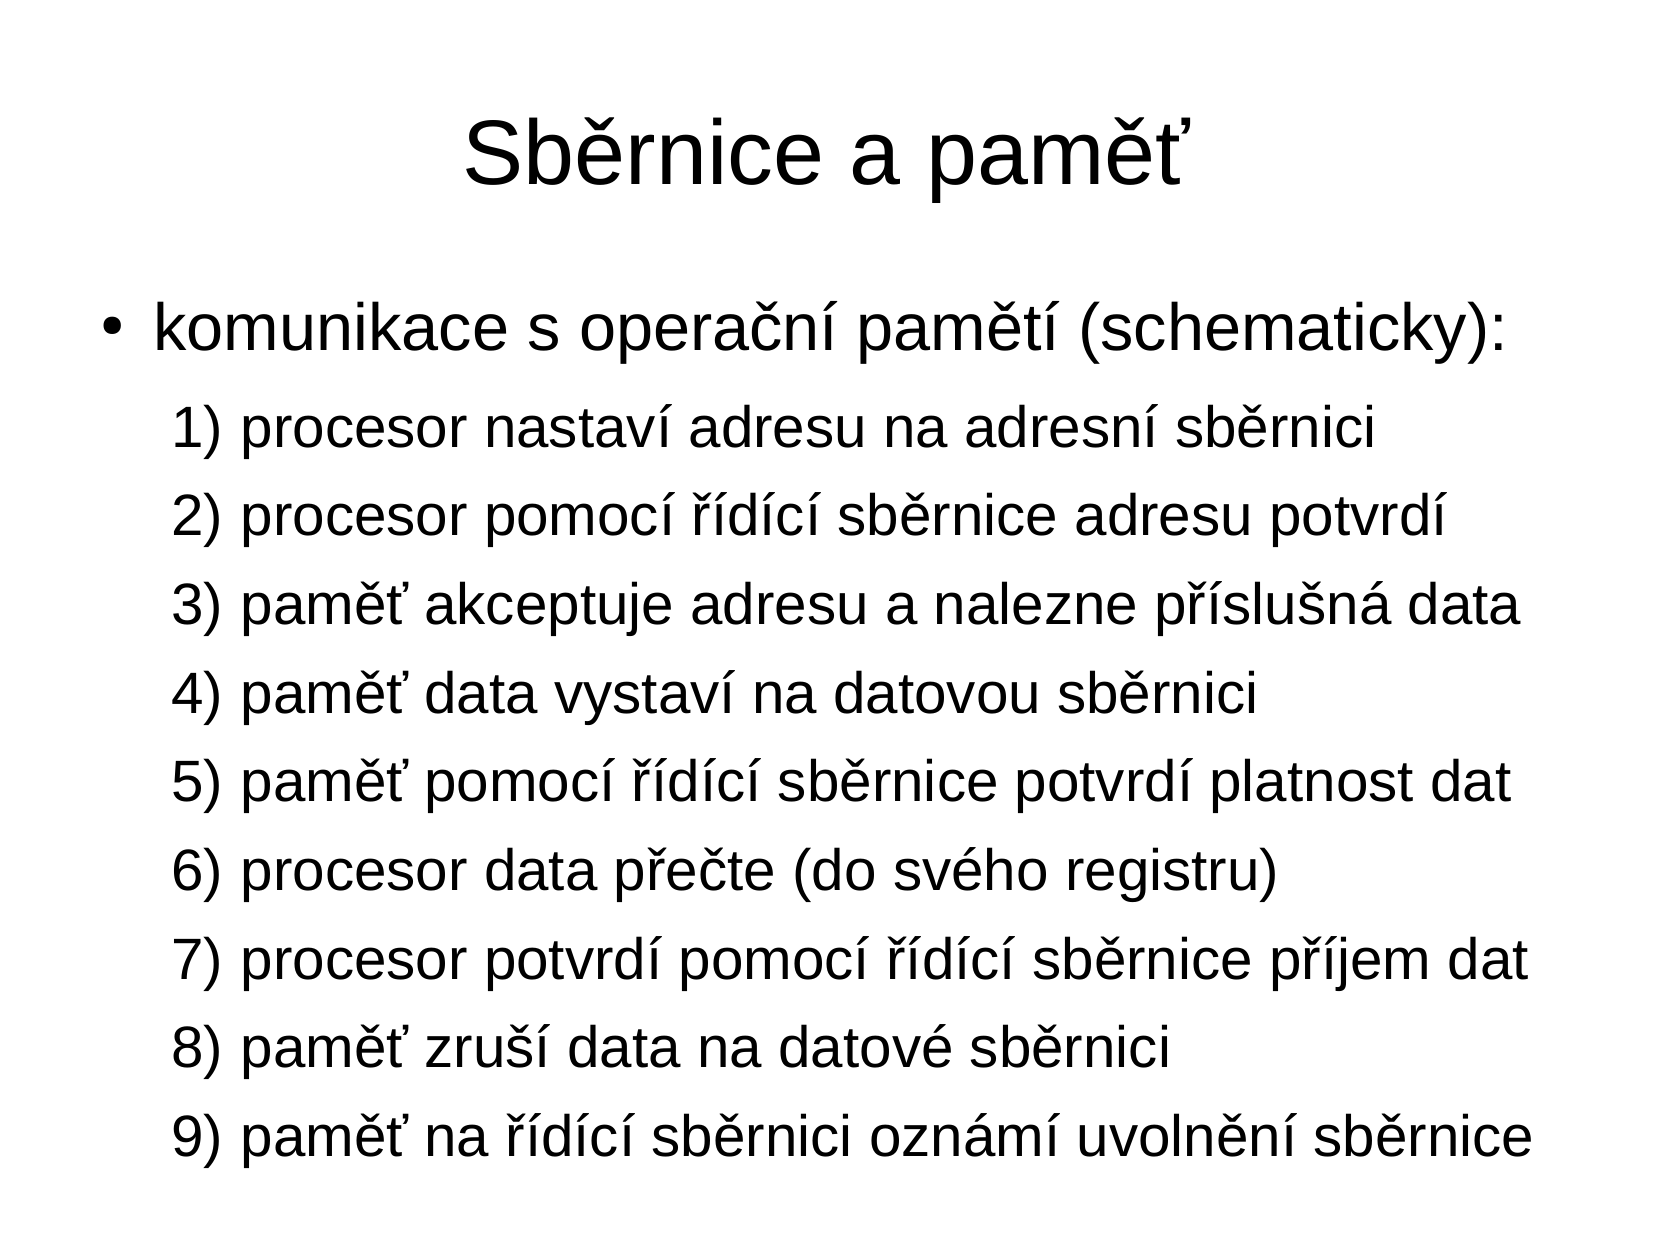

# Sběrnice a paměť
komunikace s operační pamětí (schematicky):
 procesor nastaví adresu na adresní sběrnici
 procesor pomocí řídící sběrnice adresu potvrdí
 paměť akceptuje adresu a nalezne příslušná data
 paměť data vystaví na datovou sběrnici
 paměť pomocí řídící sběrnice potvrdí platnost dat
 procesor data přečte (do svého registru)
 procesor potvrdí pomocí řídící sběrnice příjem dat
 paměť zruší data na datové sběrnici
 paměť na řídící sběrnici oznámí uvolnění sběrnice